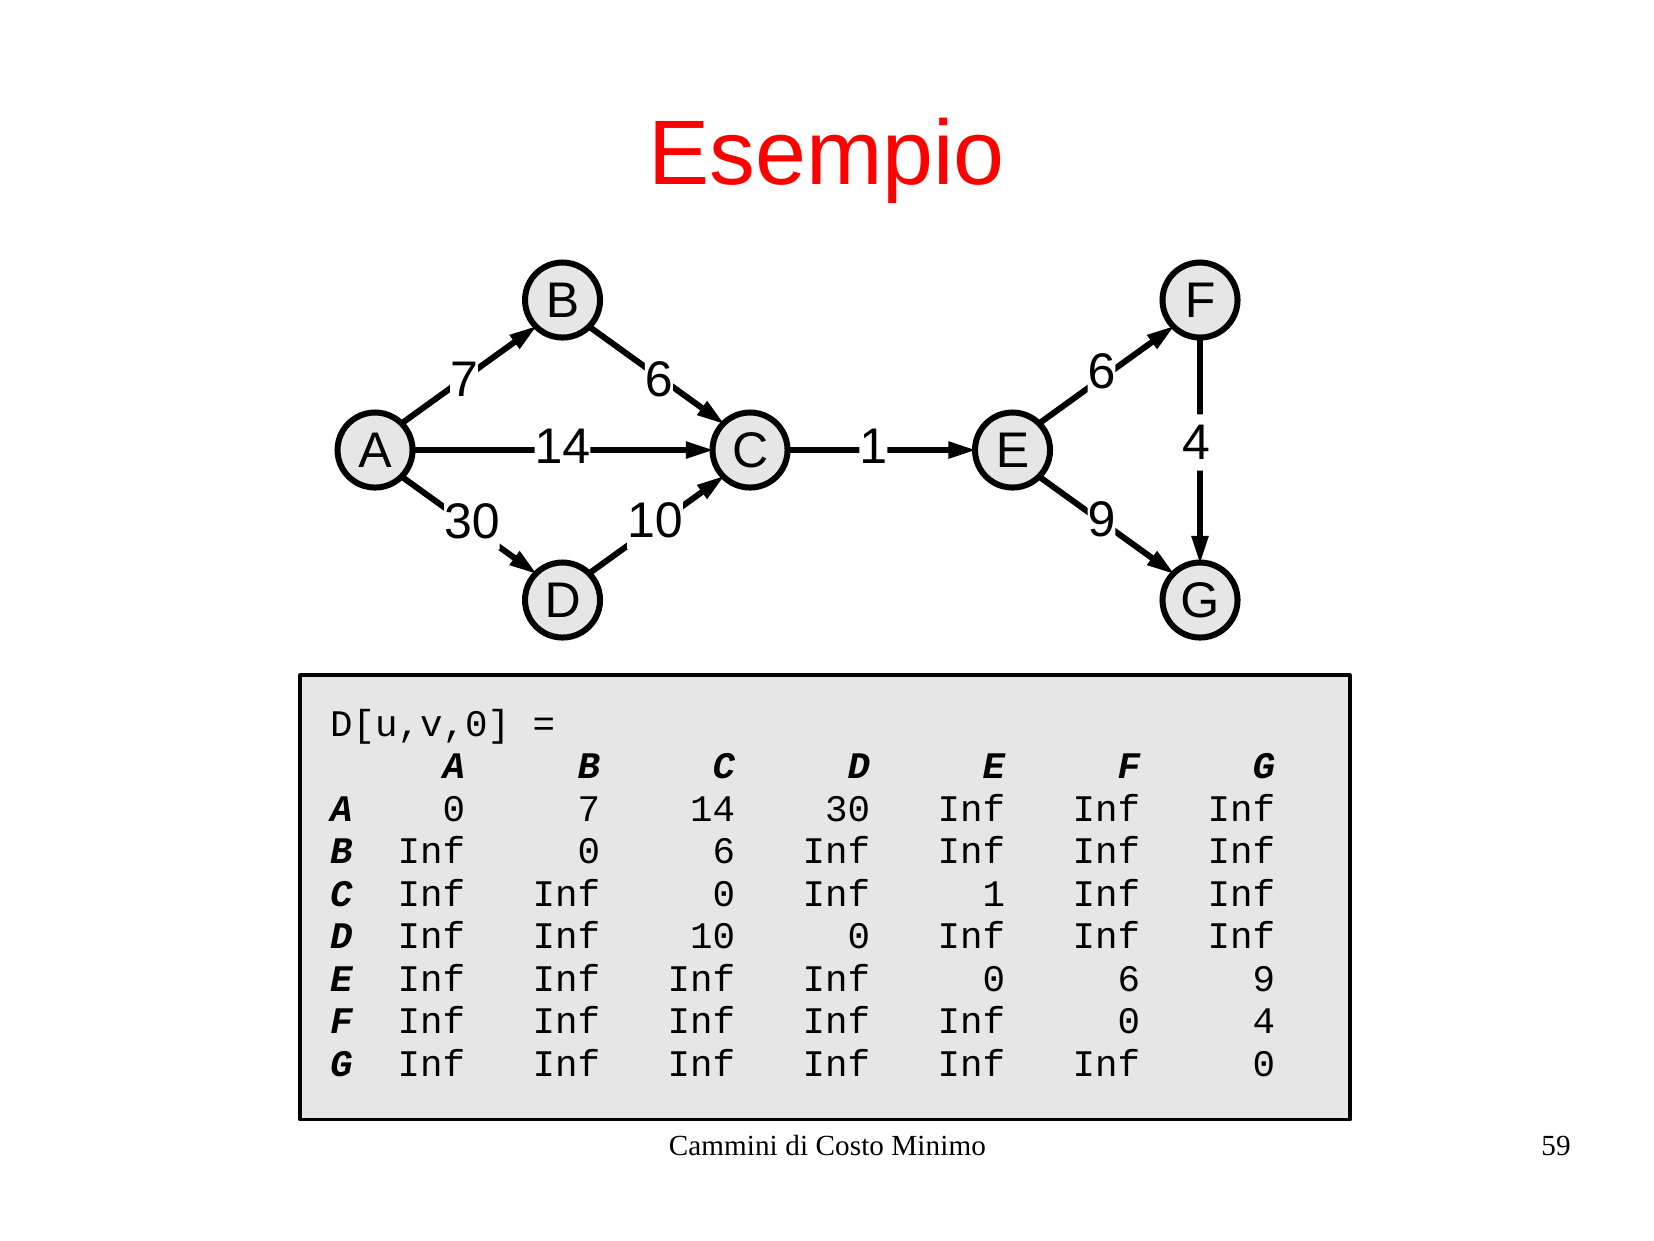

# Esempio
B
F
6
7
6
A
C
E
4
14
1
9
10
30
D
G
D[u,v,0] =
 A B C D E F G
A 0 7 14 30 Inf Inf Inf
B Inf 0 6 Inf Inf Inf Inf
C Inf Inf 0 Inf 1 Inf Inf
D Inf Inf 10 0 Inf Inf Inf
E Inf Inf Inf Inf 0 6 9
F Inf Inf Inf Inf Inf 0 4
G Inf Inf Inf Inf Inf Inf 0
Cammini di Costo Minimo
59